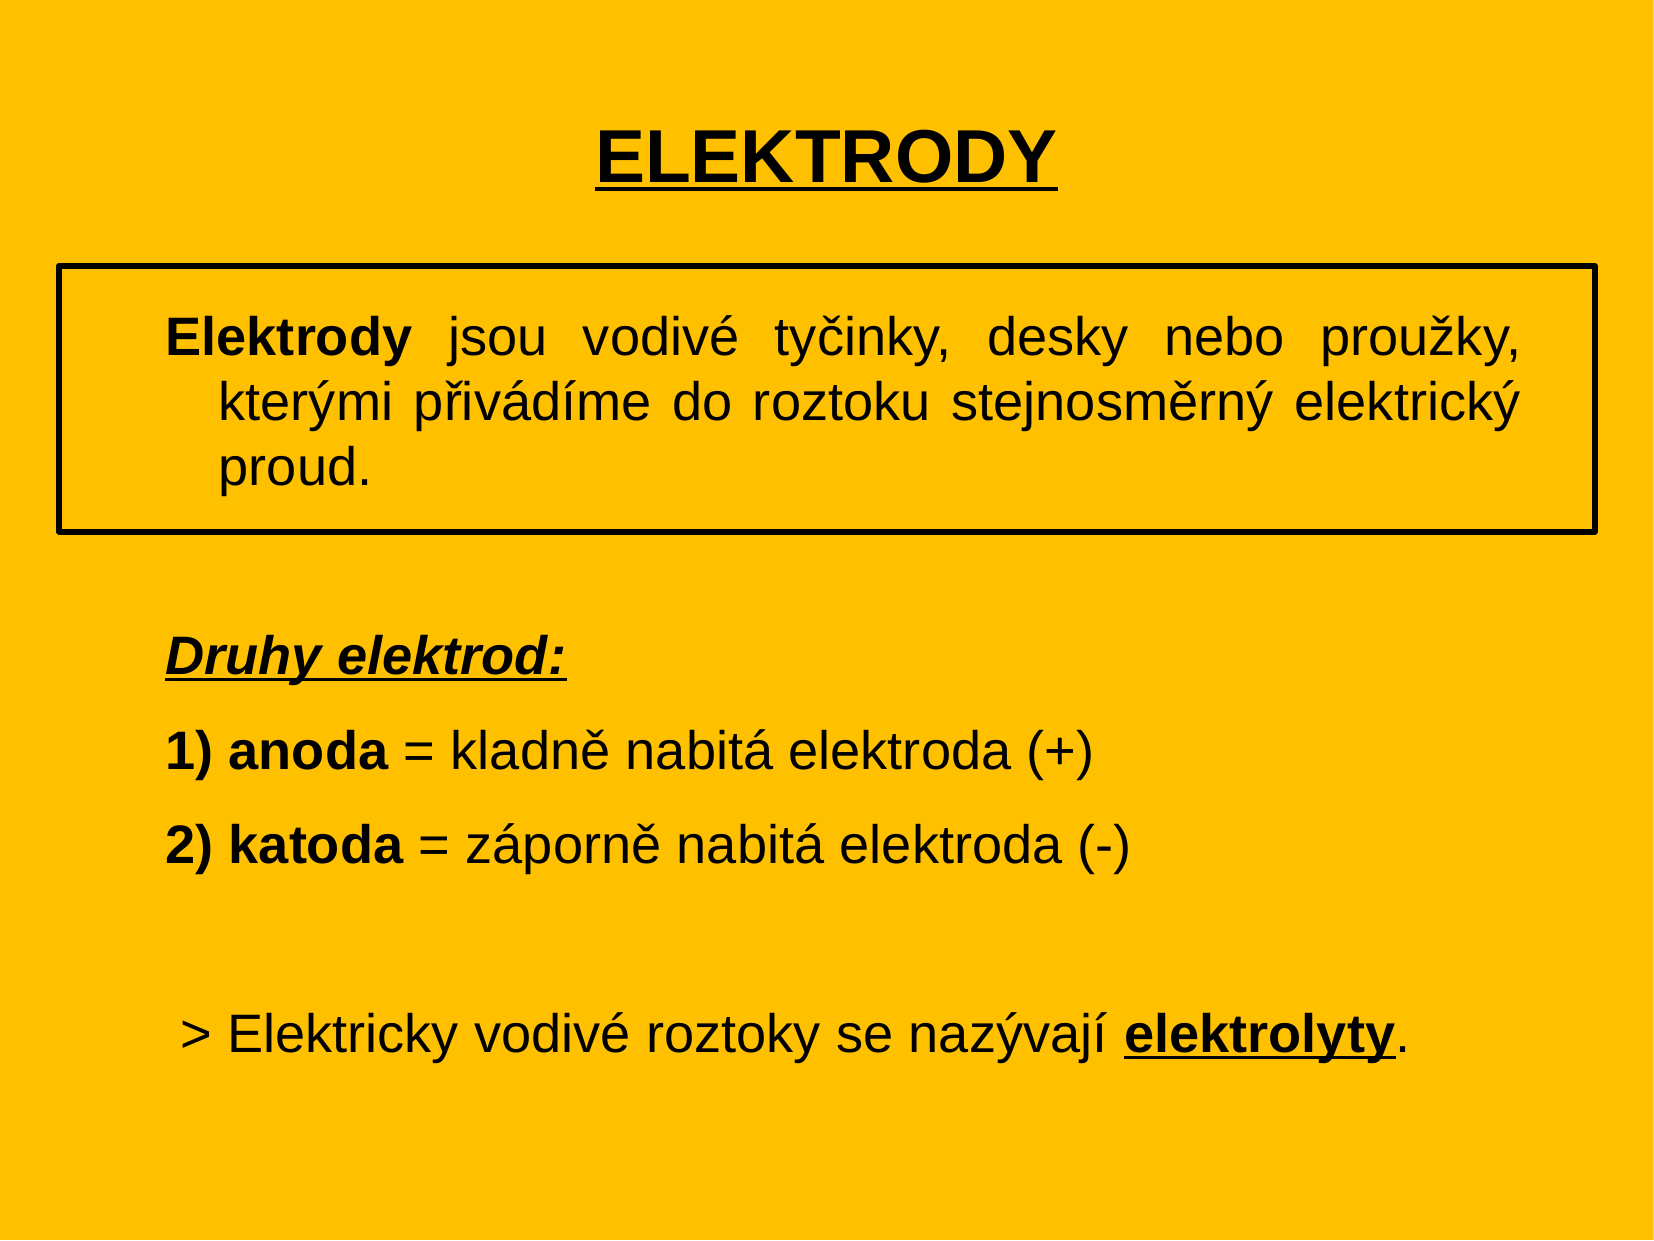

# ELEKTRODY
Elektrody jsou vodivé tyčinky, desky nebo proužky, kterými přivádíme do roztoku stejnosměrný elektrický proud.
Druhy elektrod:
1) anoda = kladně nabitá elektroda (+)
2) katoda = záporně nabitá elektroda (-)
 > Elektricky vodivé roztoky se nazývají elektrolyty.